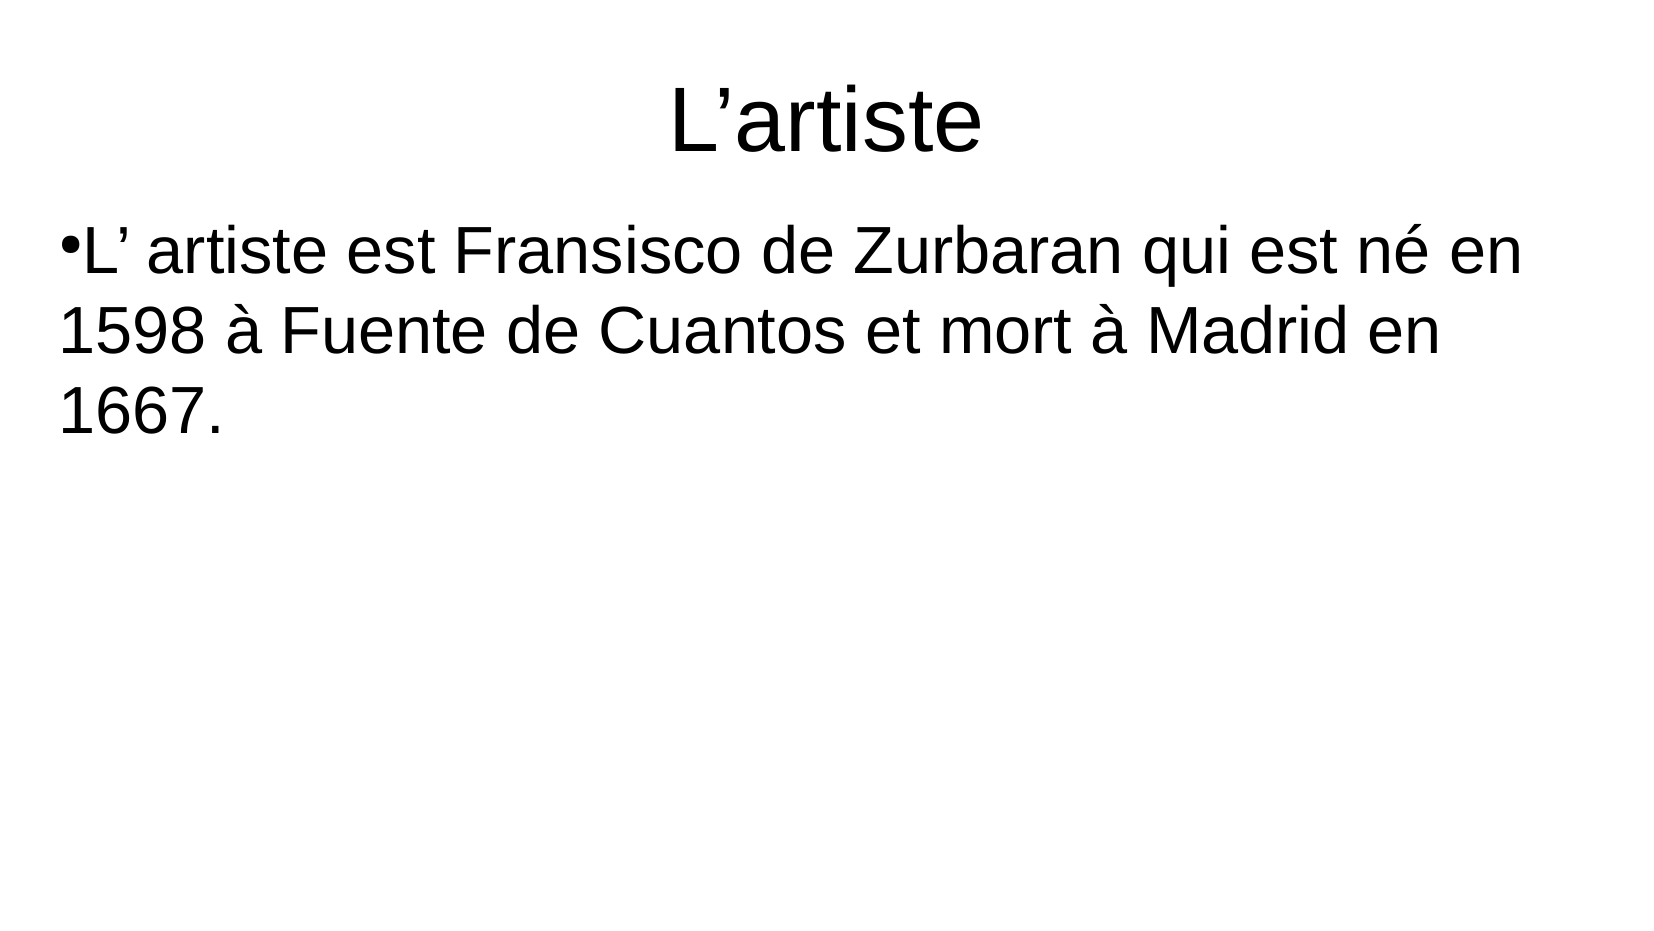

# L’artiste
L’ artiste est Fransisco de Zurbaran qui est né en 1598 à Fuente de Cuantos et mort à Madrid en 1667.